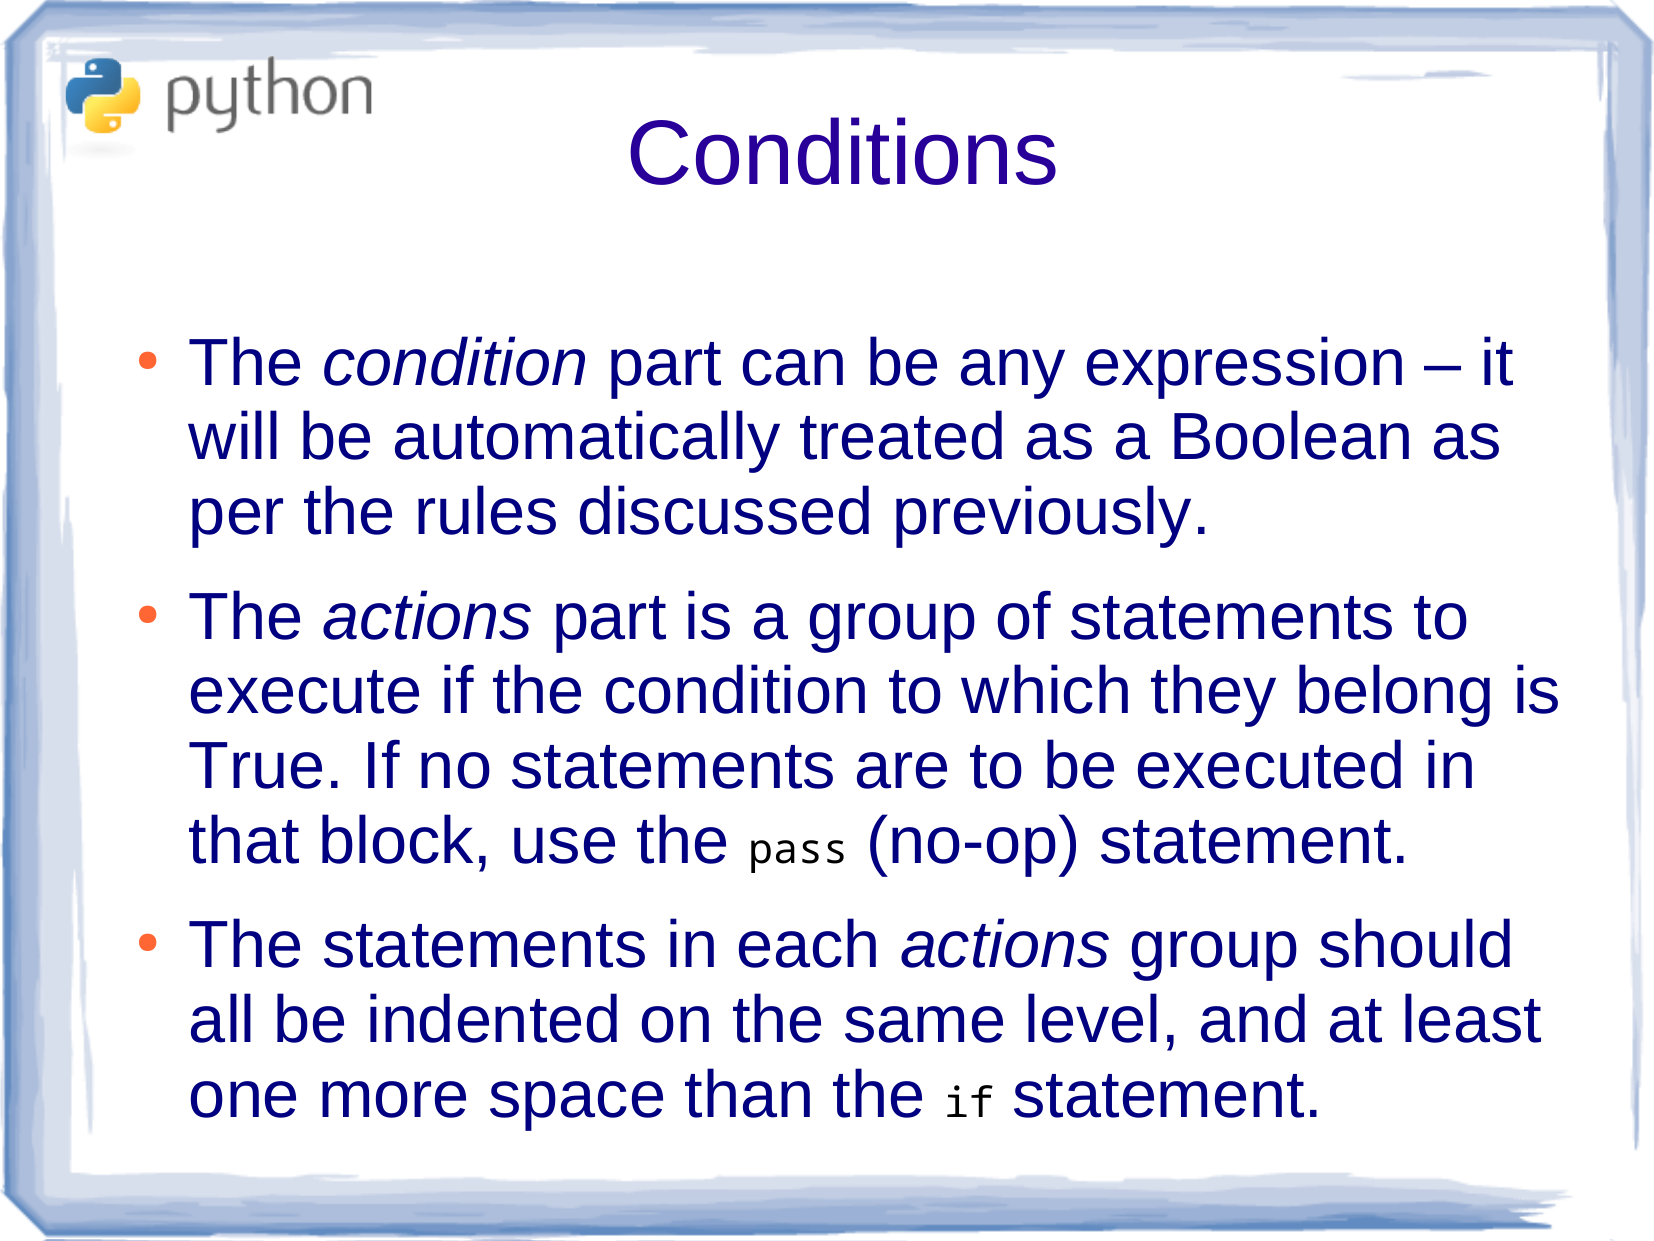

# Conditions
The condition part can be any expression – it will be automatically treated as a Boolean as per the rules discussed previously.
The actions part is a group of statements to execute if the condition to which they belong is True. If no statements are to be executed in that block, use the pass (no-op) statement.
The statements in each actions group should all be indented on the same level, and at least one more space than the if statement.